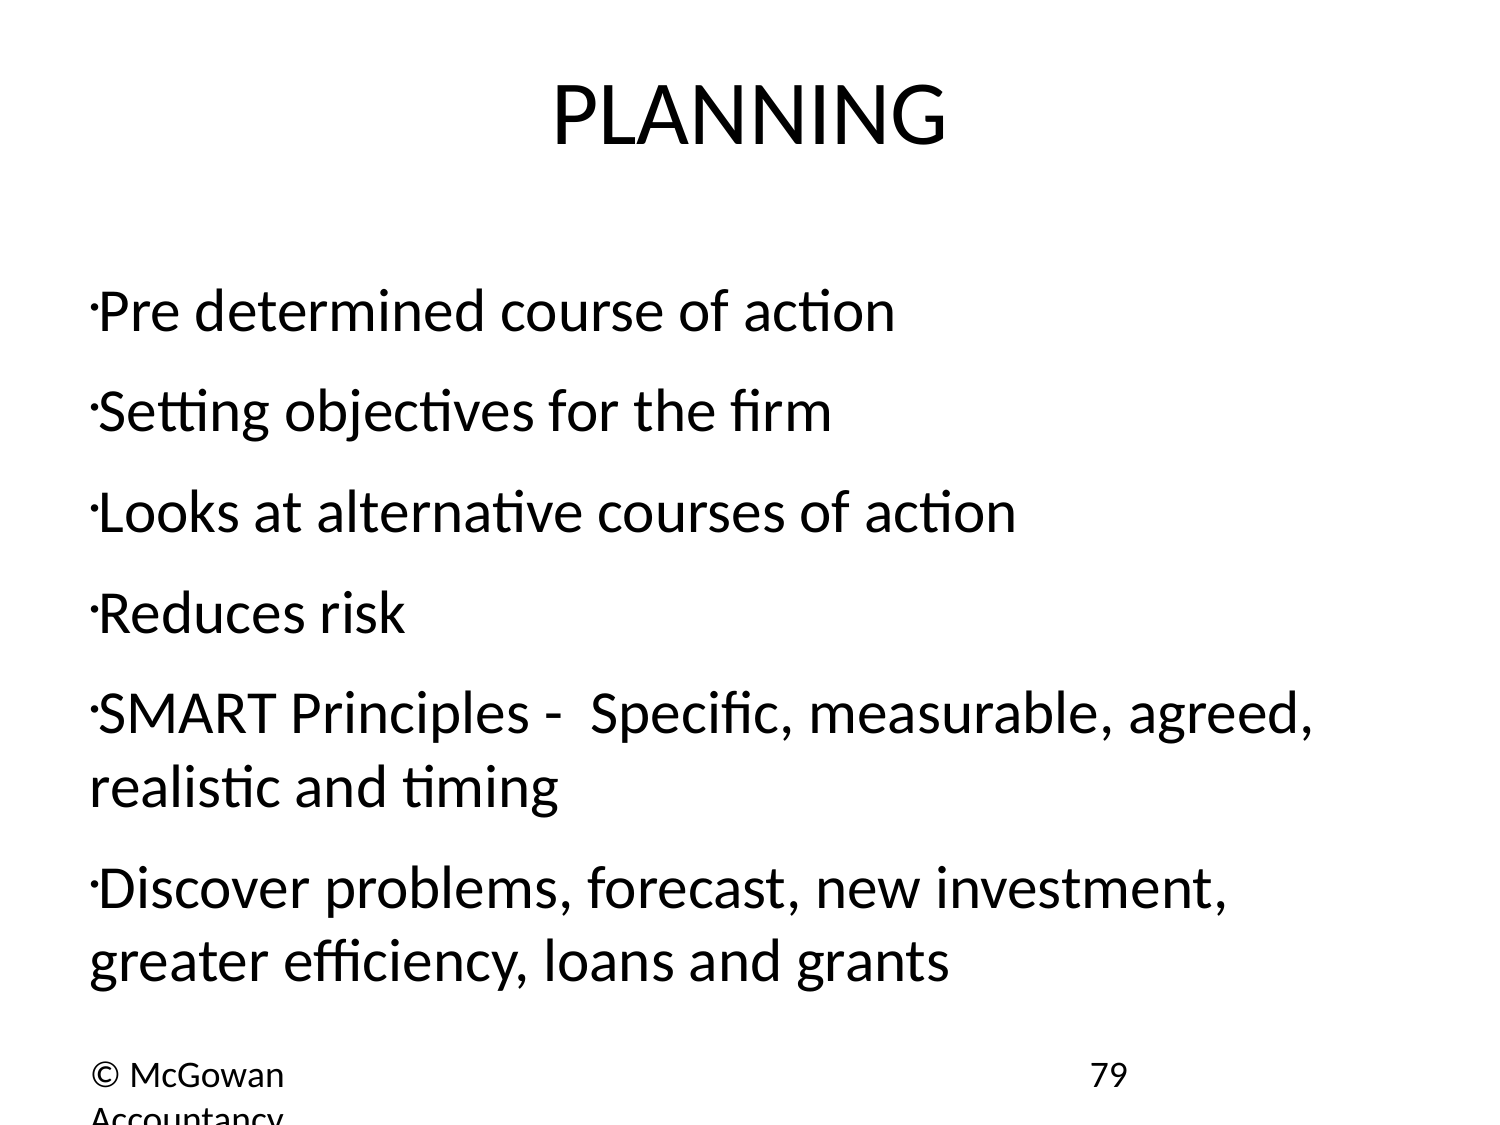

# PLANNING
Pre determined course of action
Setting objectives for the firm
Looks at alternative courses of action
Reduces risk
SMART Principles - Specific, measurable, agreed, realistic and timing
Discover problems, forecast, new investment, greater efficiency, loans and grants
© McGowan Accountancy Services
79